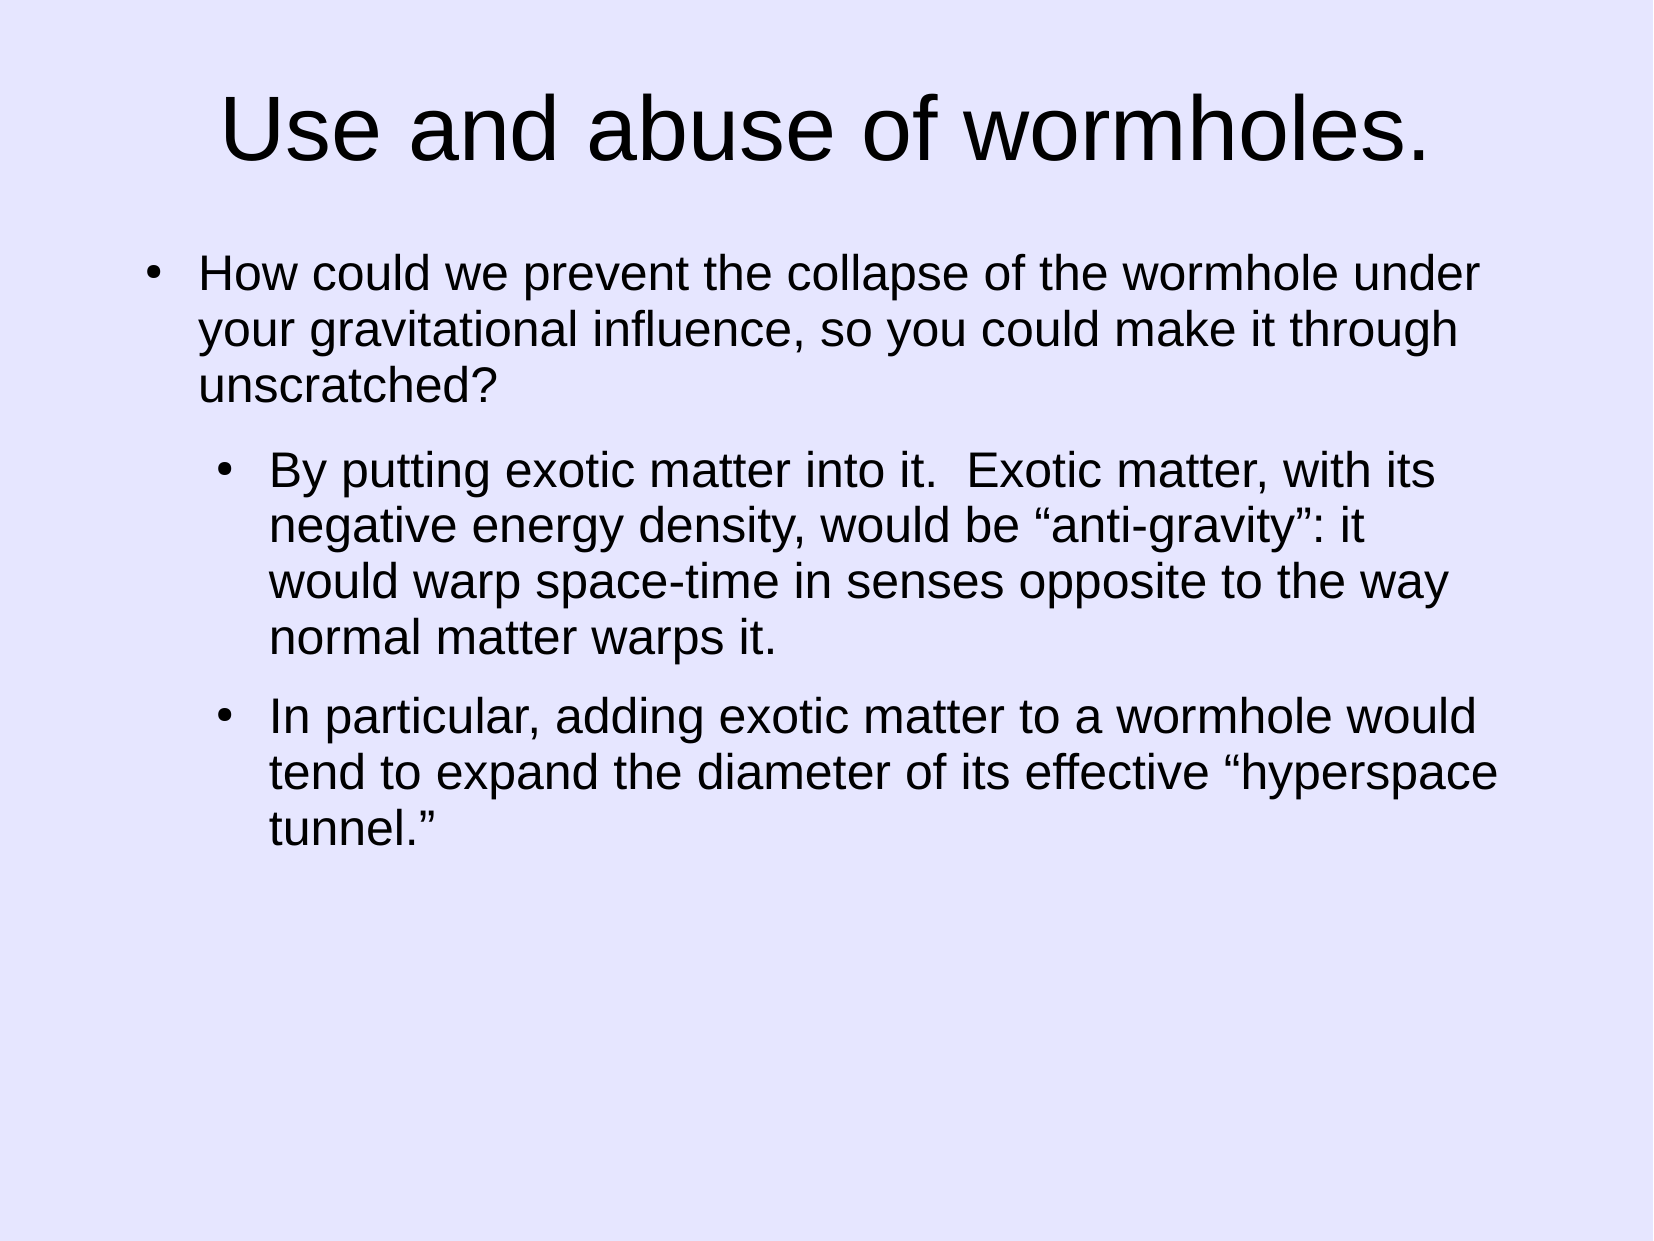

# Use and abuse of wormholes.
How could we prevent the collapse of the wormhole under your gravitational influence, so you could make it through unscratched?
By putting exotic matter into it. Exotic matter, with its negative energy density, would be “anti-gravity”: it would warp space-time in senses opposite to the way normal matter warps it.
In particular, adding exotic matter to a wormhole would tend to expand the diameter of its effective “hyperspace tunnel.”